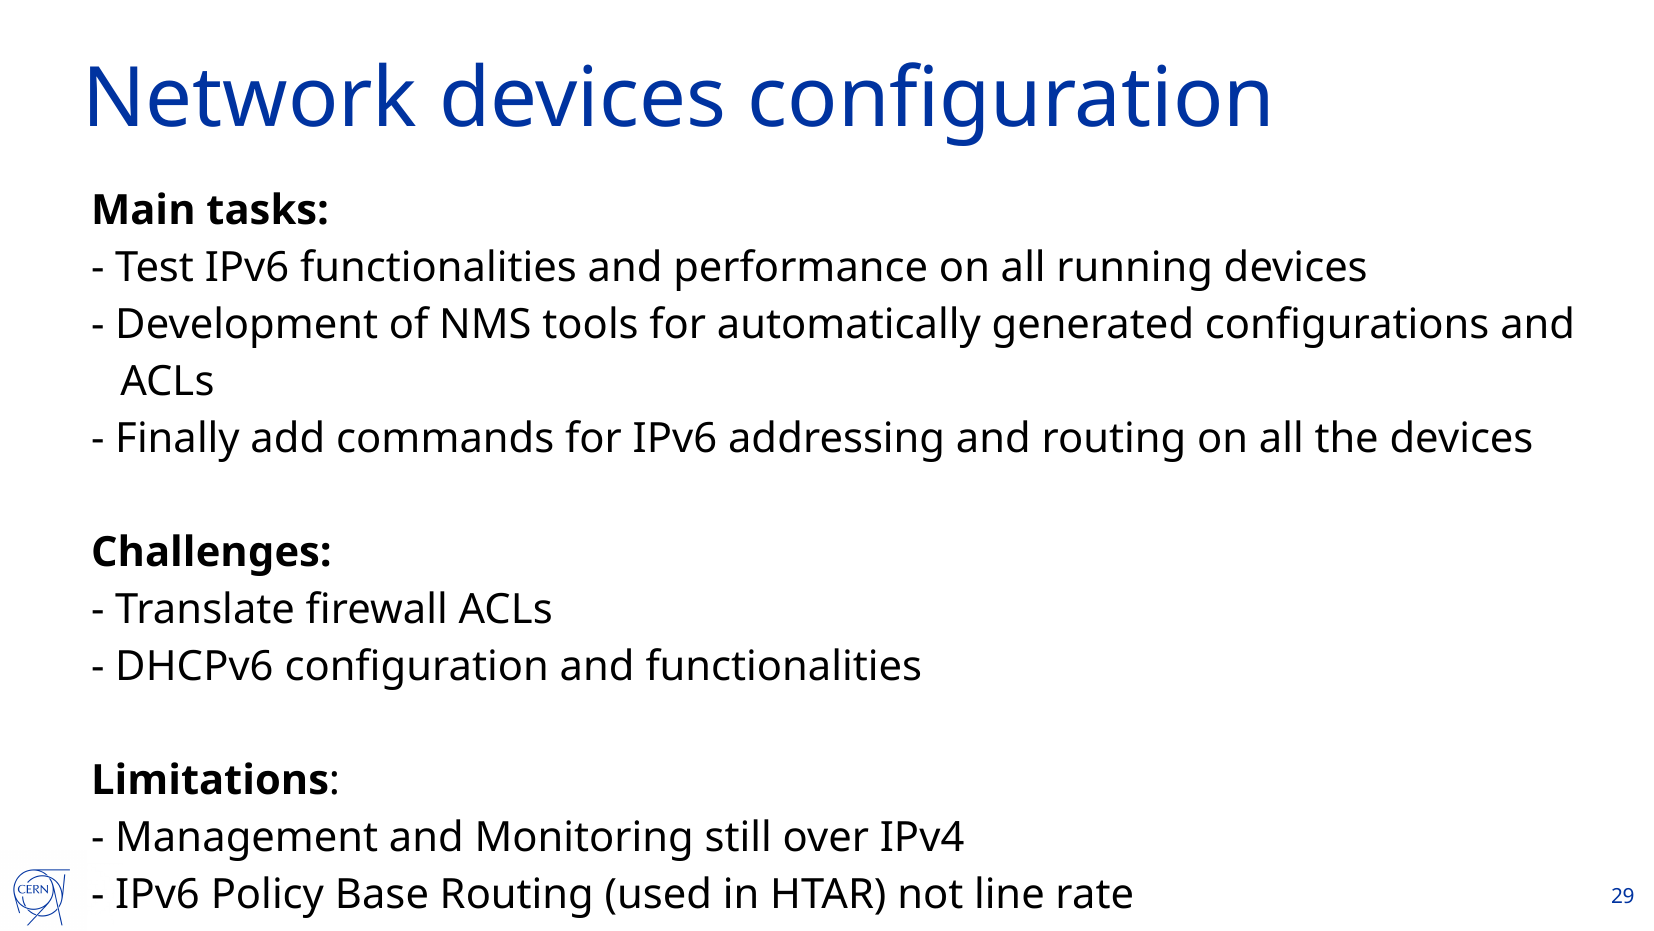

# Network devices configuration
Main tasks:
- Test IPv6 functionalities and performance on all running devices
- Development of NMS tools for automatically generated configurations and ACLs
- Finally add commands for IPv6 addressing and routing on all the devices
Challenges:
- Translate firewall ACLs
- DHCPv6 configuration and functionalities
Limitations:
- Management and Monitoring still over IPv4
- IPv6 Policy Base Routing (used in HTAR) not line rate